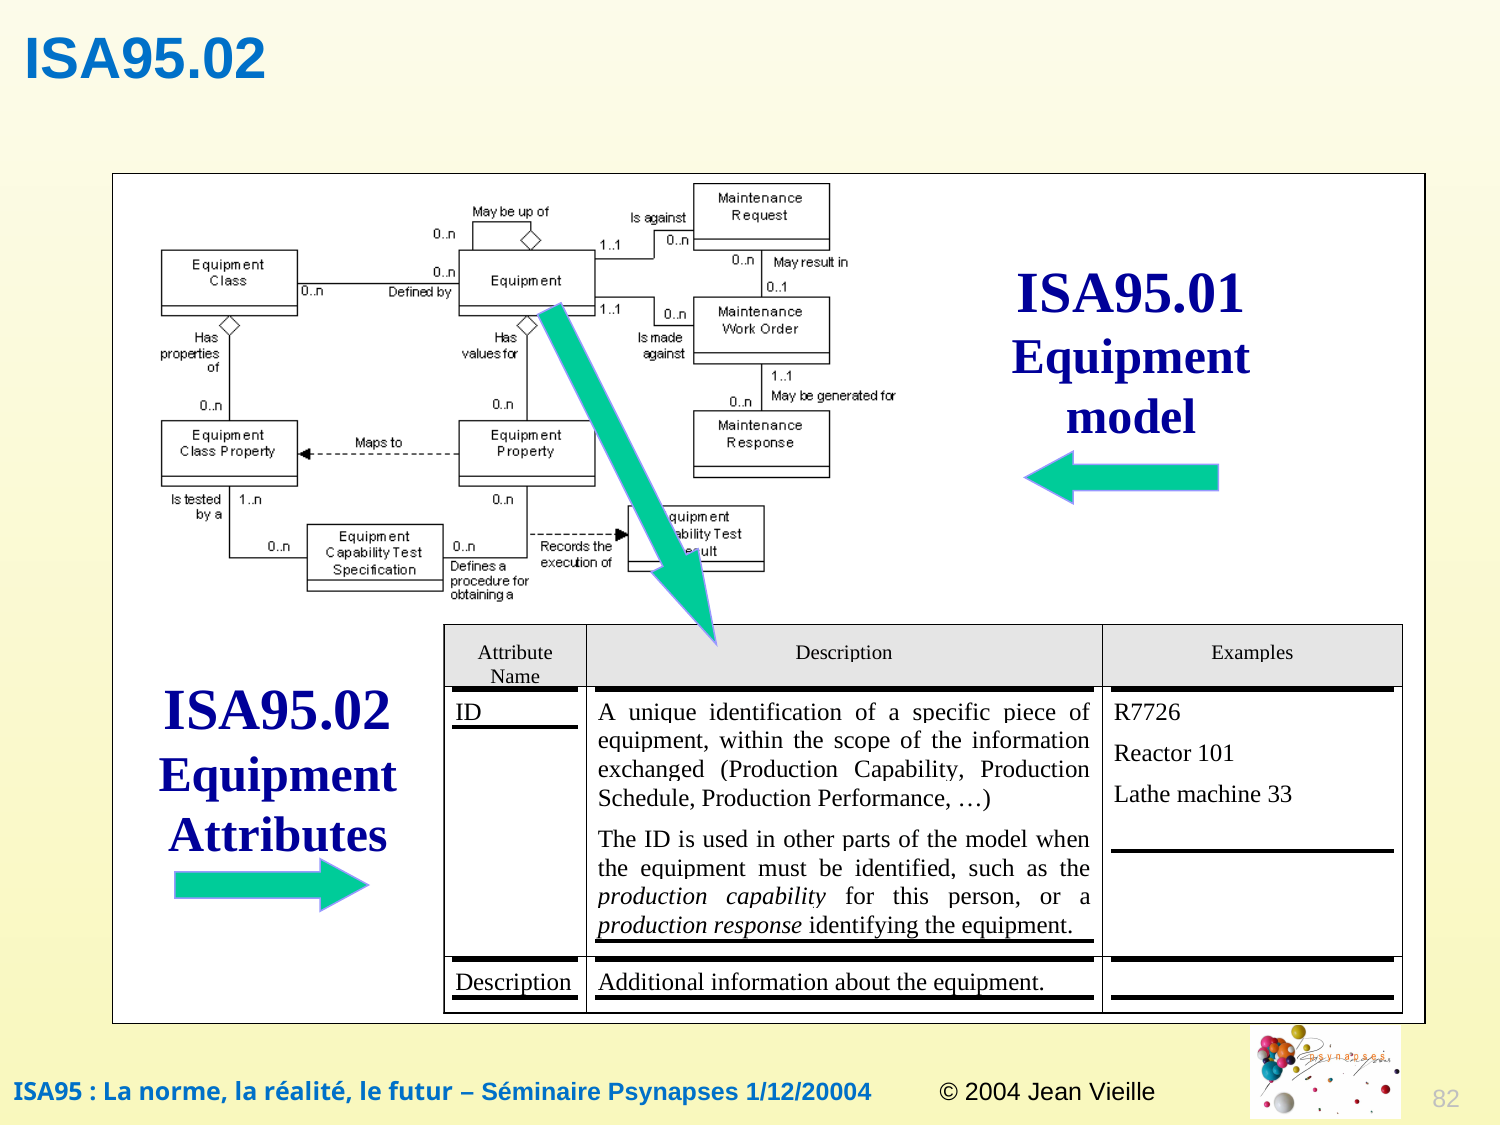

# ISA95.02
ISA95.01 Equipment model
ISA95.02
Equipment
Attributes